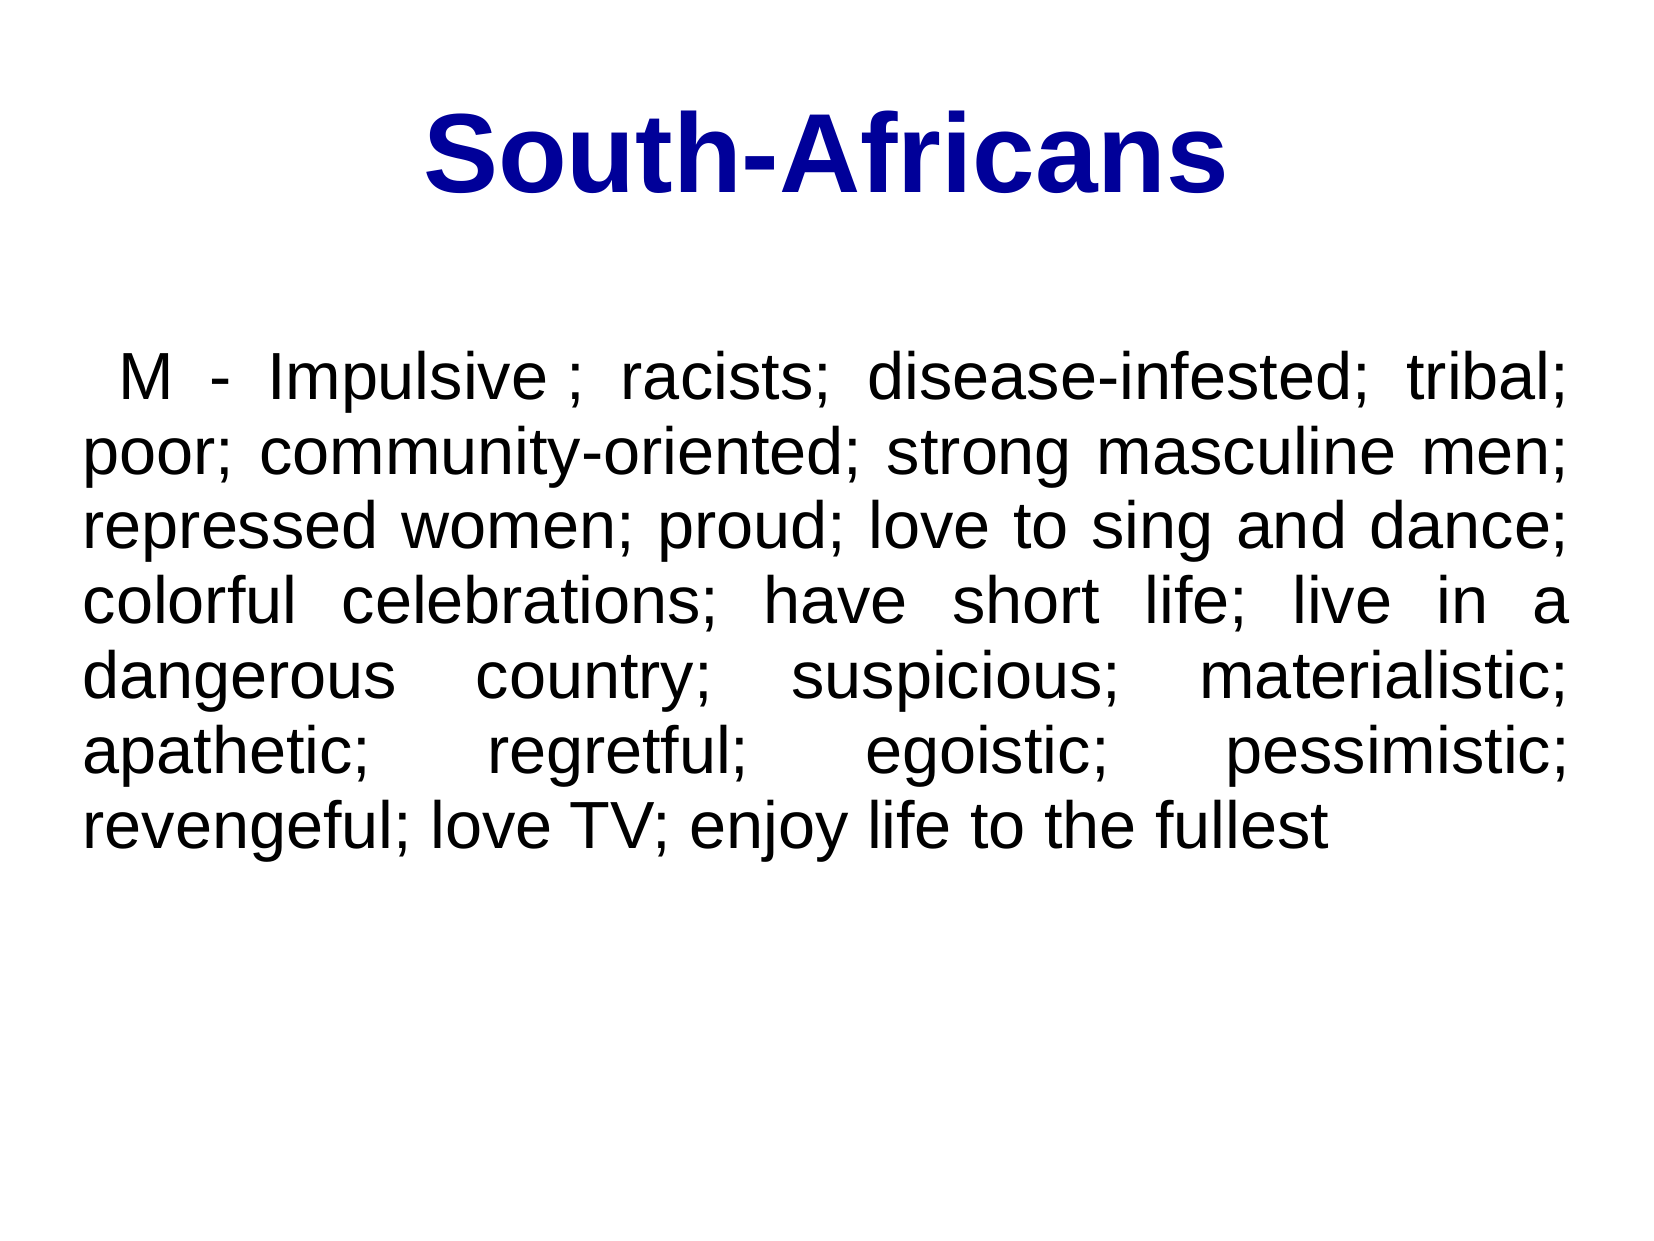

# South-Africans
 M - Impulsive ; racists; disease-infested; tribal; poor; community-oriented; strong masculine men; repressed women; proud; love to sing and dance; colorful celebrations; have short life; live in a dangerous country; suspicious; materialistic; apathetic; regretful; egoistic; pessimistic; revengeful; love TV; enjoy life to the fullest